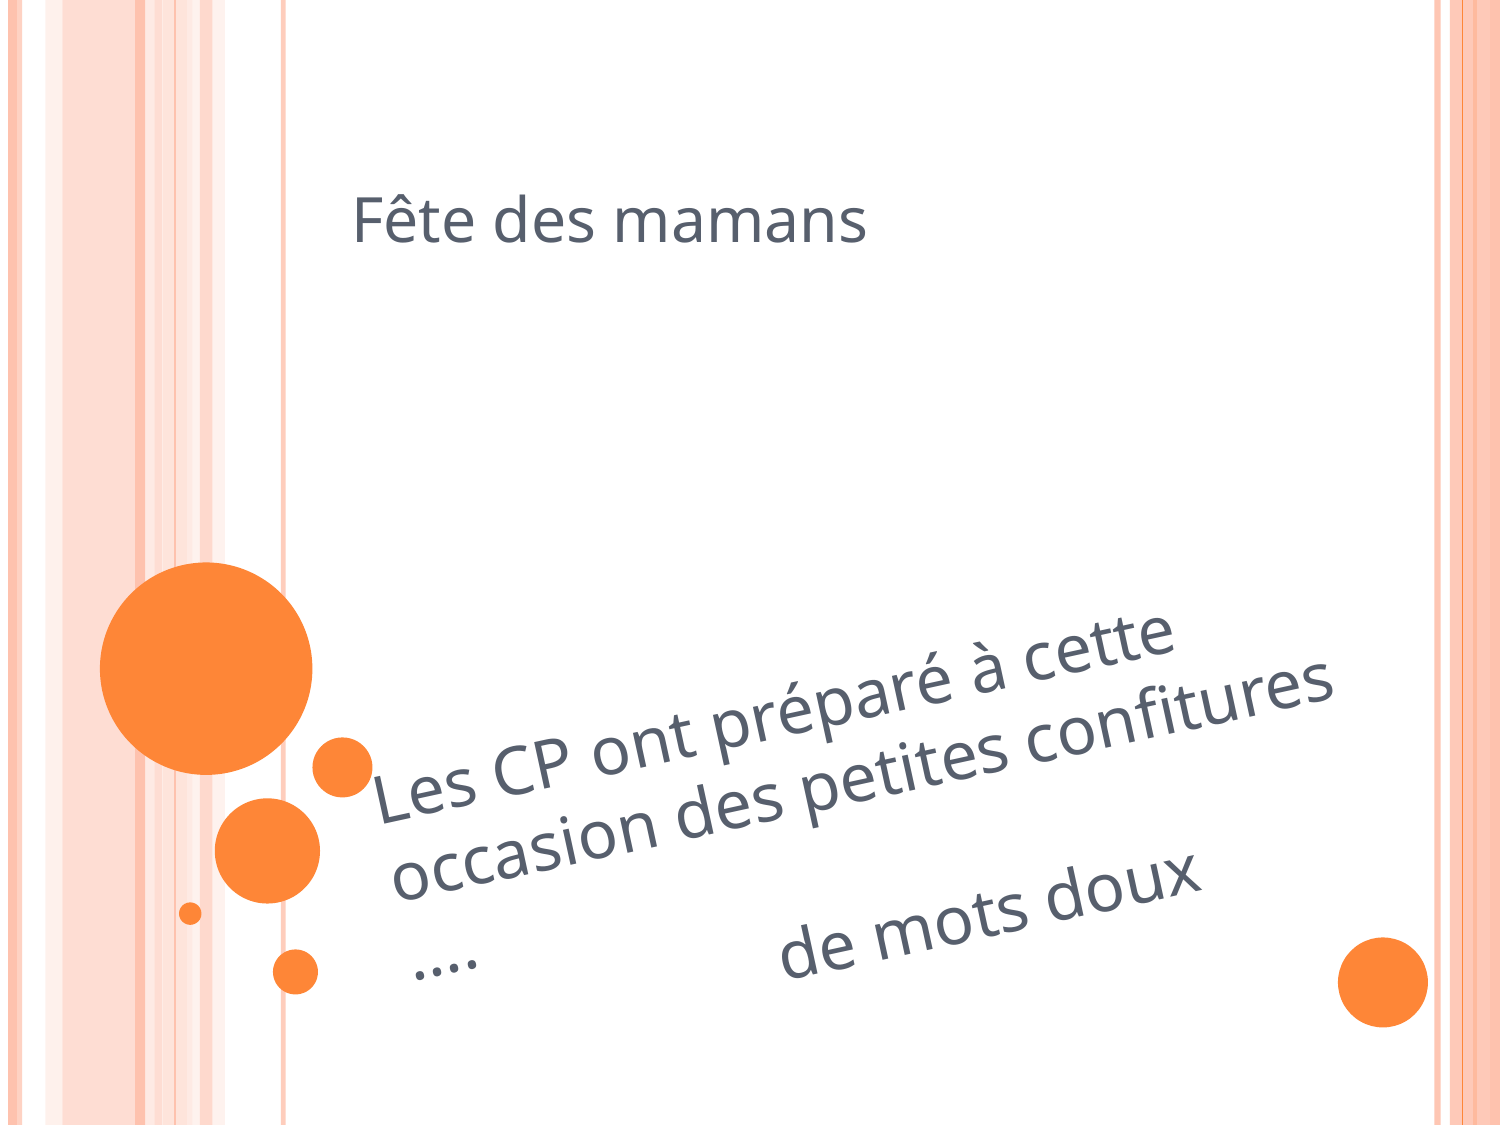

# Fête des mamans
Les CP ont préparé à cette occasion des petites confitures ….
 de mots doux